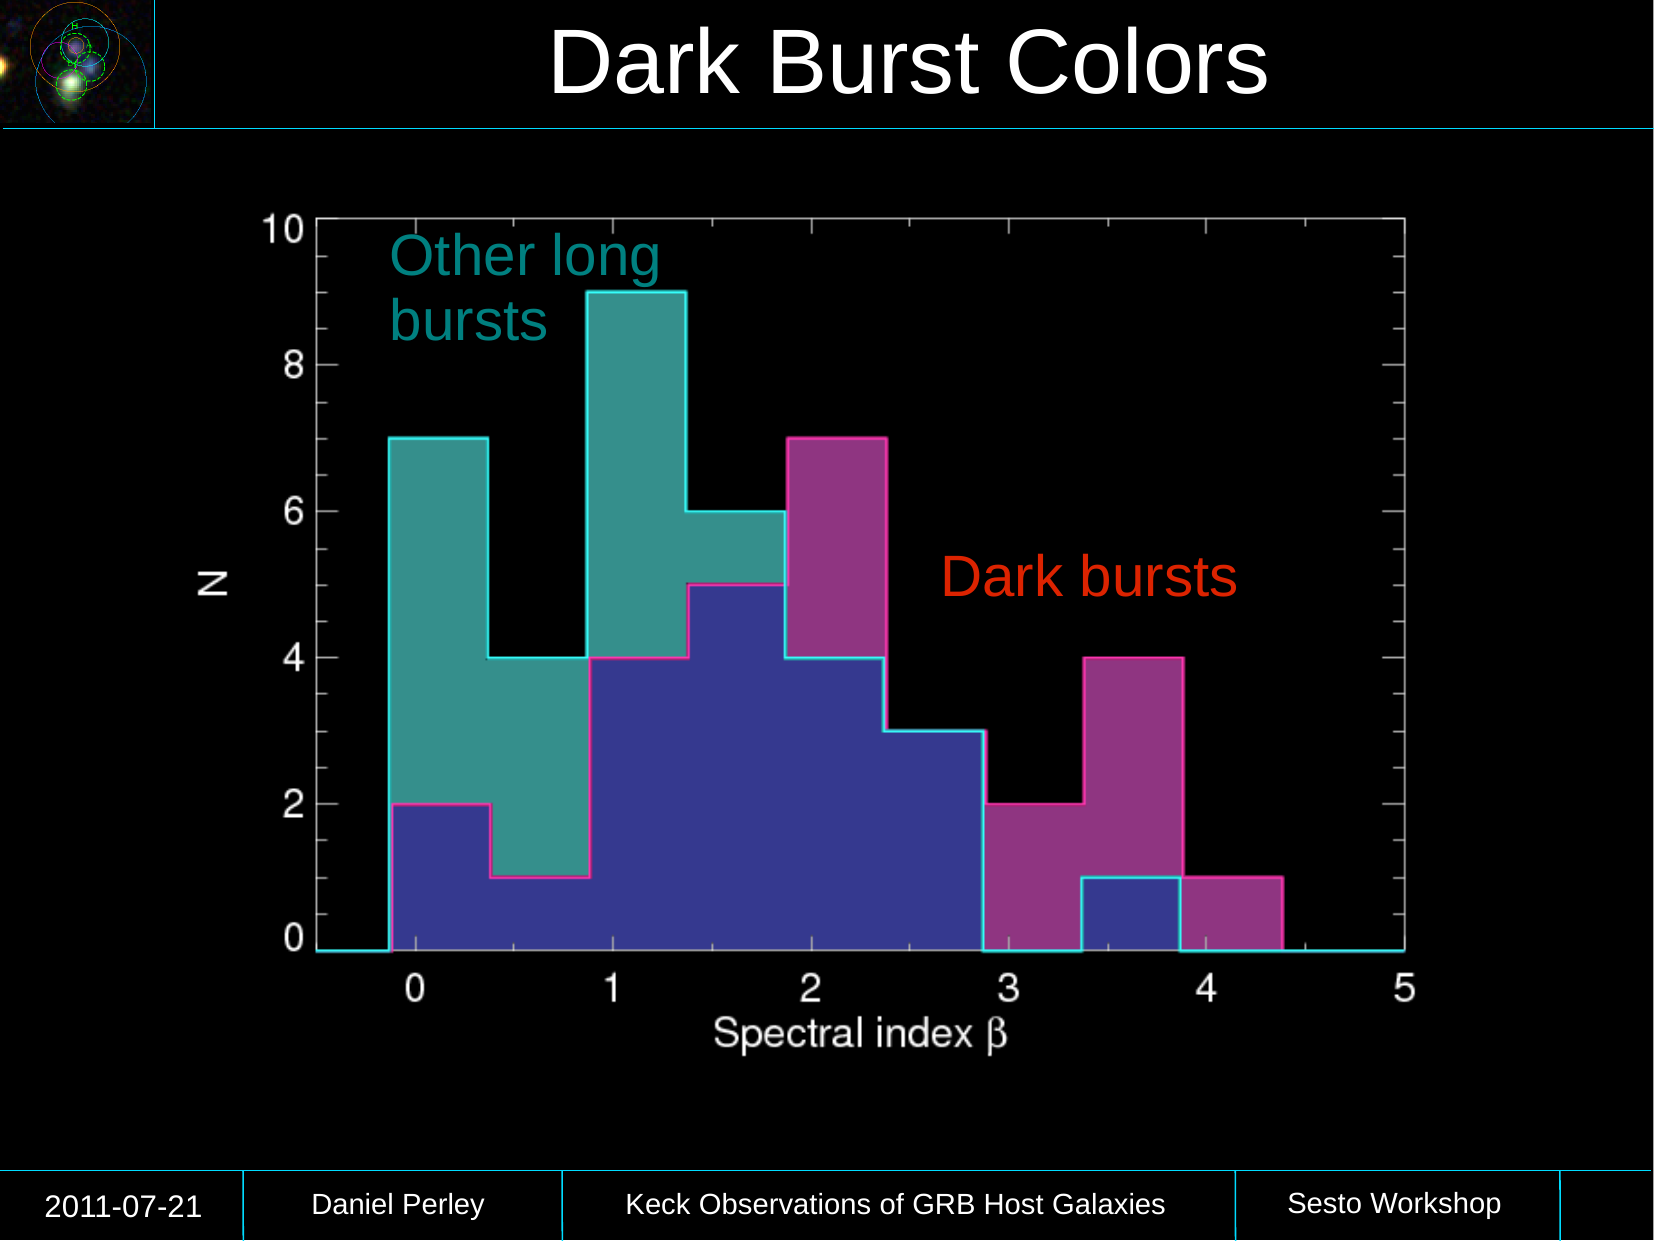

# Dark Burst Colors
Other long bursts
Dark bursts